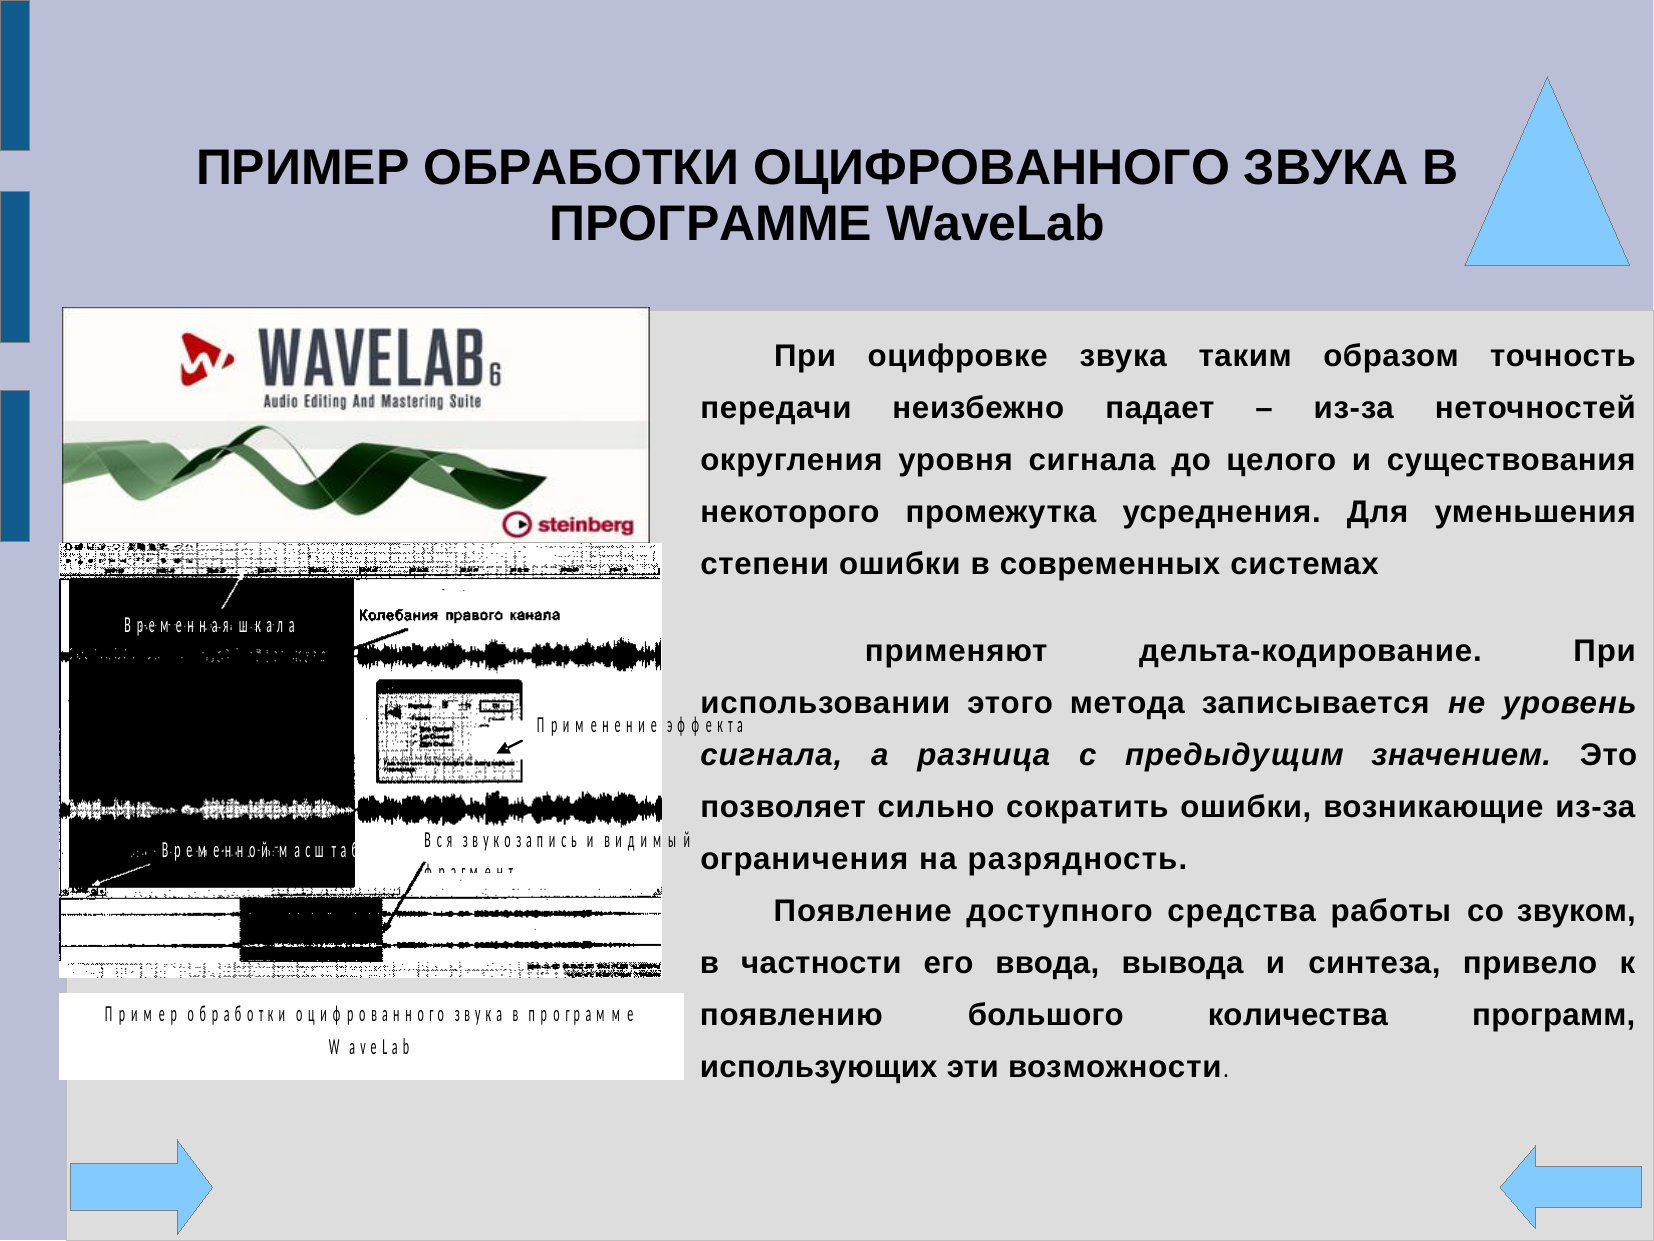

# ПРИМЕР ОБРАБОТКИ ОЦИФРОВАННОГО ЗВУКА В ПРОГРАММЕ WaveLab
При оцифровке звука таким образом точность передачи неизбежно падает – из-за неточностей округления уровня сигнала до целого и существования некоторого промежутка усреднения. Для уменьшения степени ошибки в современных системах
 применяют дельта-кодирование. При использовании этого метода записывается не уровень сигнала, а разница с предыдущим значением. Это позволяет сильно сократить ошибки, возникающие из-за ограничения на разрядность.
Появление доступного средства работы со звуком, в частности его ввода, вывода и синтеза, привело к появлению большого количества программ, использующих эти возможности.